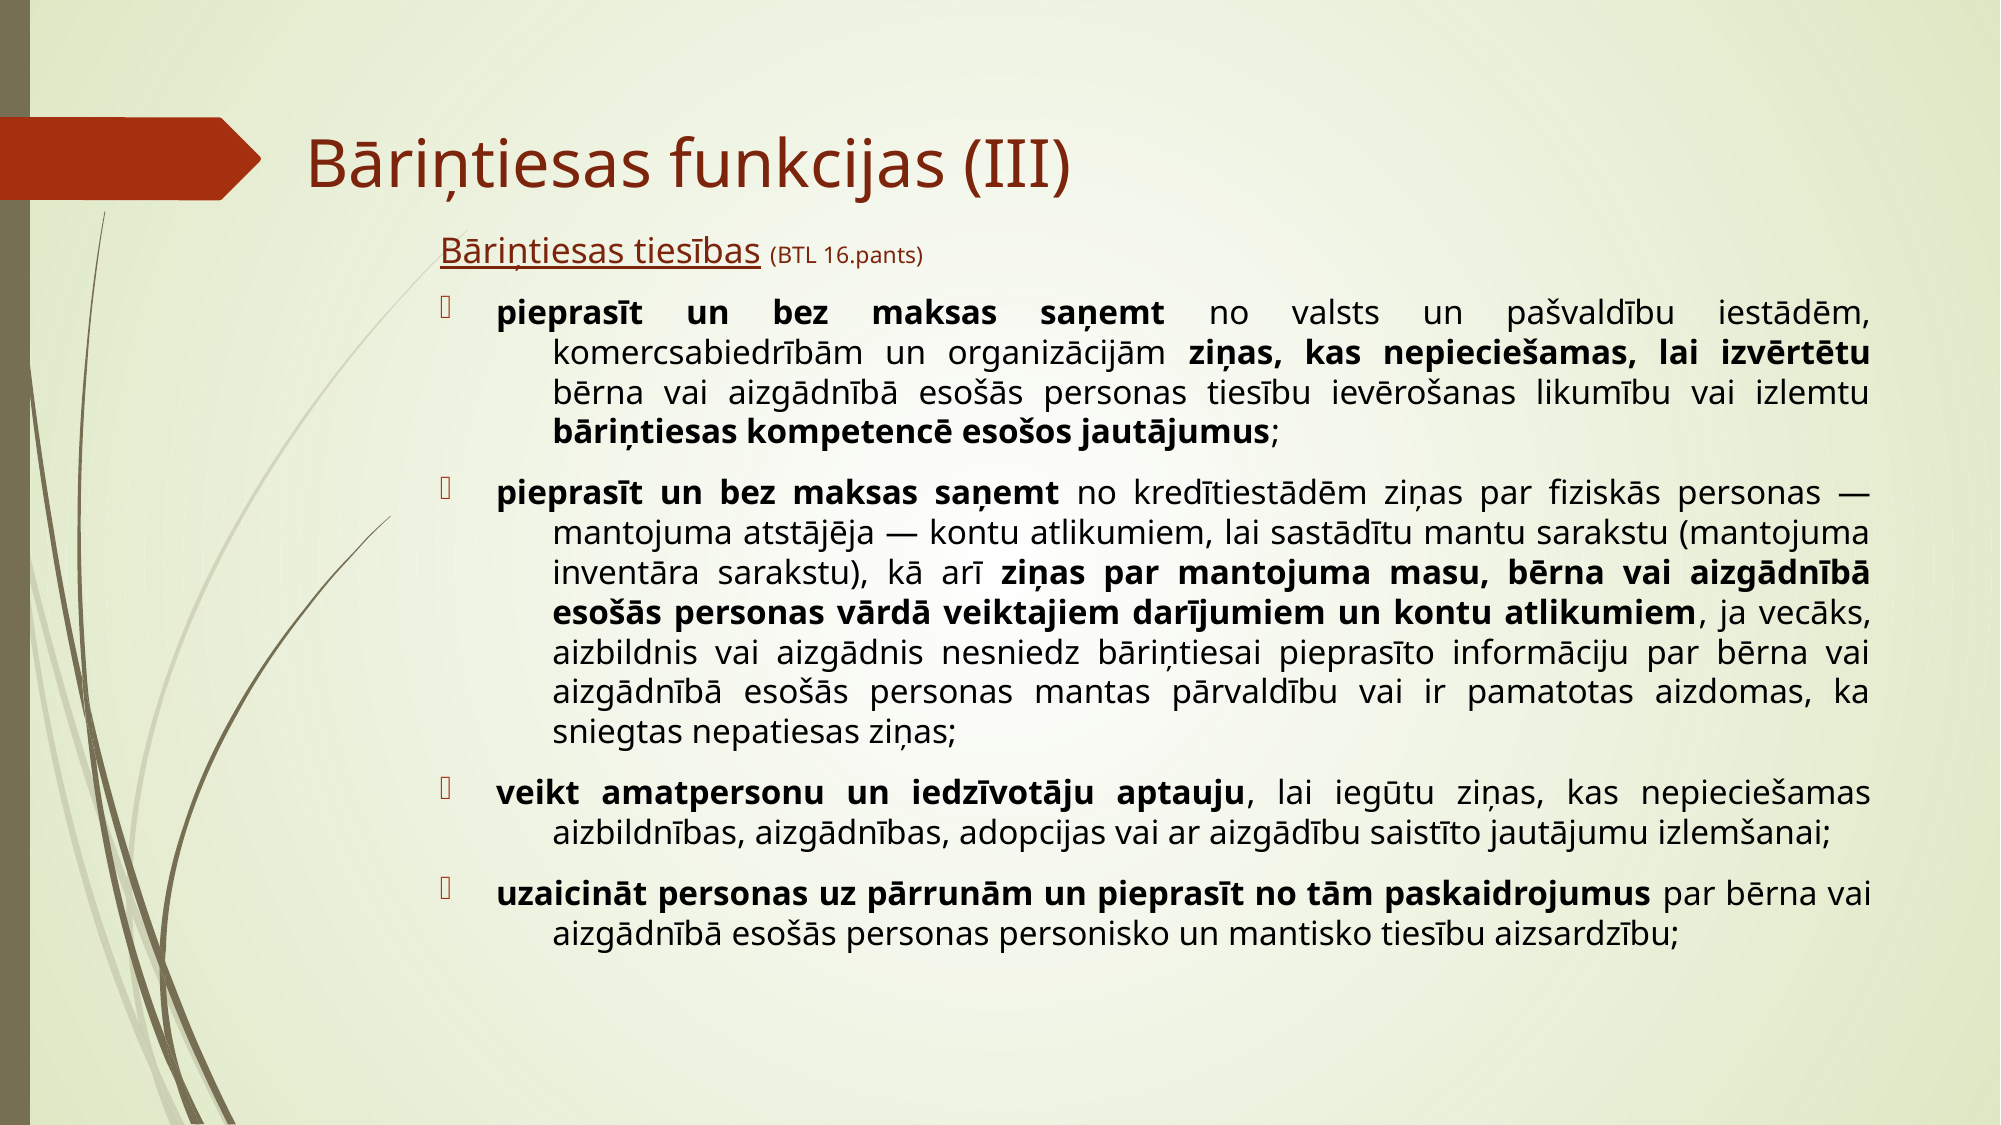

# Bāriņtiesas funkcijas (III)
Bāriņtiesas tiesības (BTL 16.pants)
pieprasīt un bez maksas saņemt no valsts un pašvaldību iestādēm, komercsabiedrībām un organizācijām ziņas, kas nepieciešamas, lai izvērtētu bērna vai aizgādnībā esošās personas tiesību ievērošanas likumību vai izlemtu bāriņtiesas kompetencē esošos jautājumus;
pieprasīt un bez maksas saņemt no kredītiestādēm ziņas par fiziskās personas — mantojuma atstājēja — kontu atlikumiem, lai sastādītu mantu sarakstu (mantojuma inventāra sarakstu), kā arī ziņas par mantojuma masu, bērna vai aizgādnībā esošās personas vārdā veiktajiem darījumiem un kontu atlikumiem, ja vecāks, aizbildnis vai aizgādnis nesniedz bāriņtiesai pieprasīto informāciju par bērna vai aizgādnībā esošās personas mantas pārvaldību vai ir pamatotas aizdomas, ka sniegtas nepatiesas ziņas;
veikt amatpersonu un iedzīvotāju aptauju, lai iegūtu ziņas, kas nepieciešamas aizbildnības, aizgādnības, adopcijas vai ar aizgādību saistīto jautājumu izlemšanai;
uzaicināt personas uz pārrunām un pieprasīt no tām paskaidrojumus par bērna vai aizgādnībā esošās personas personisko un mantisko tiesību aizsardzību;